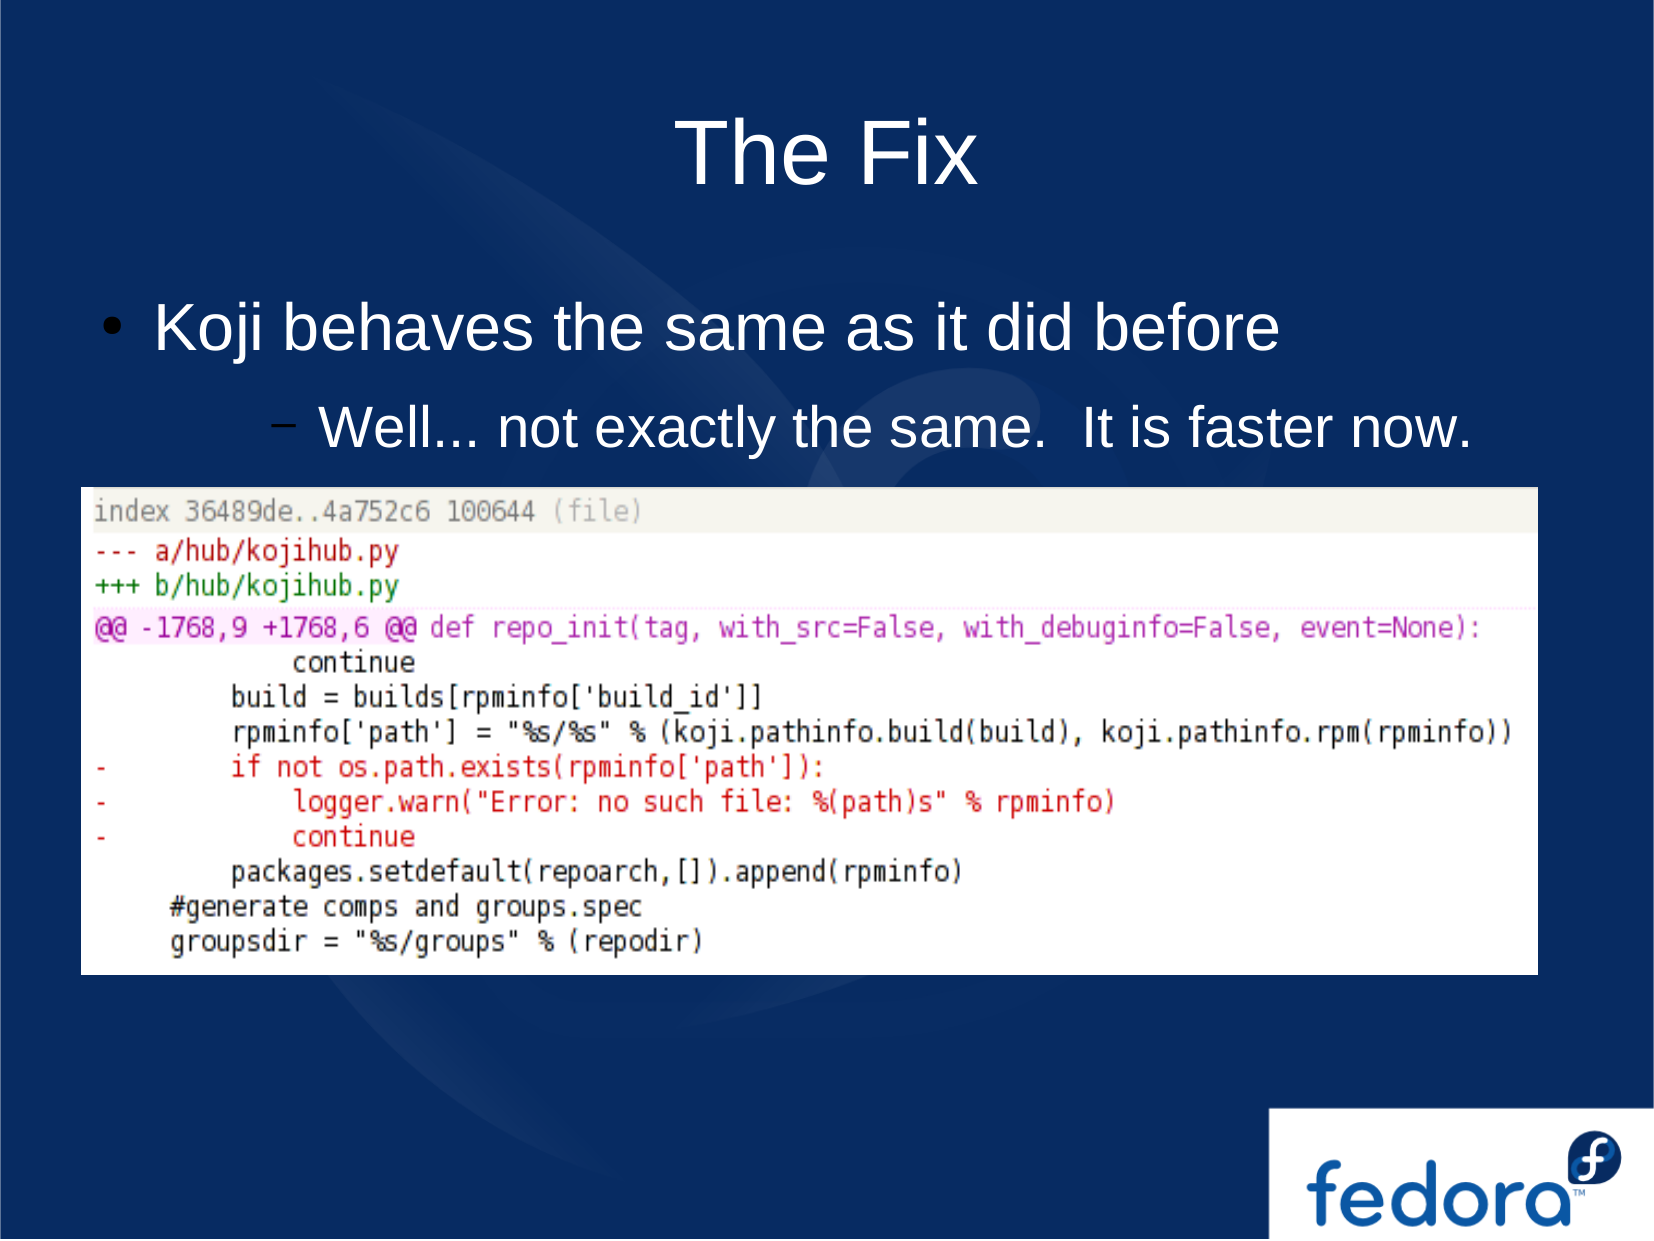

# The Fix
Koji behaves the same as it did before
Well... not exactly the same. It is faster now.